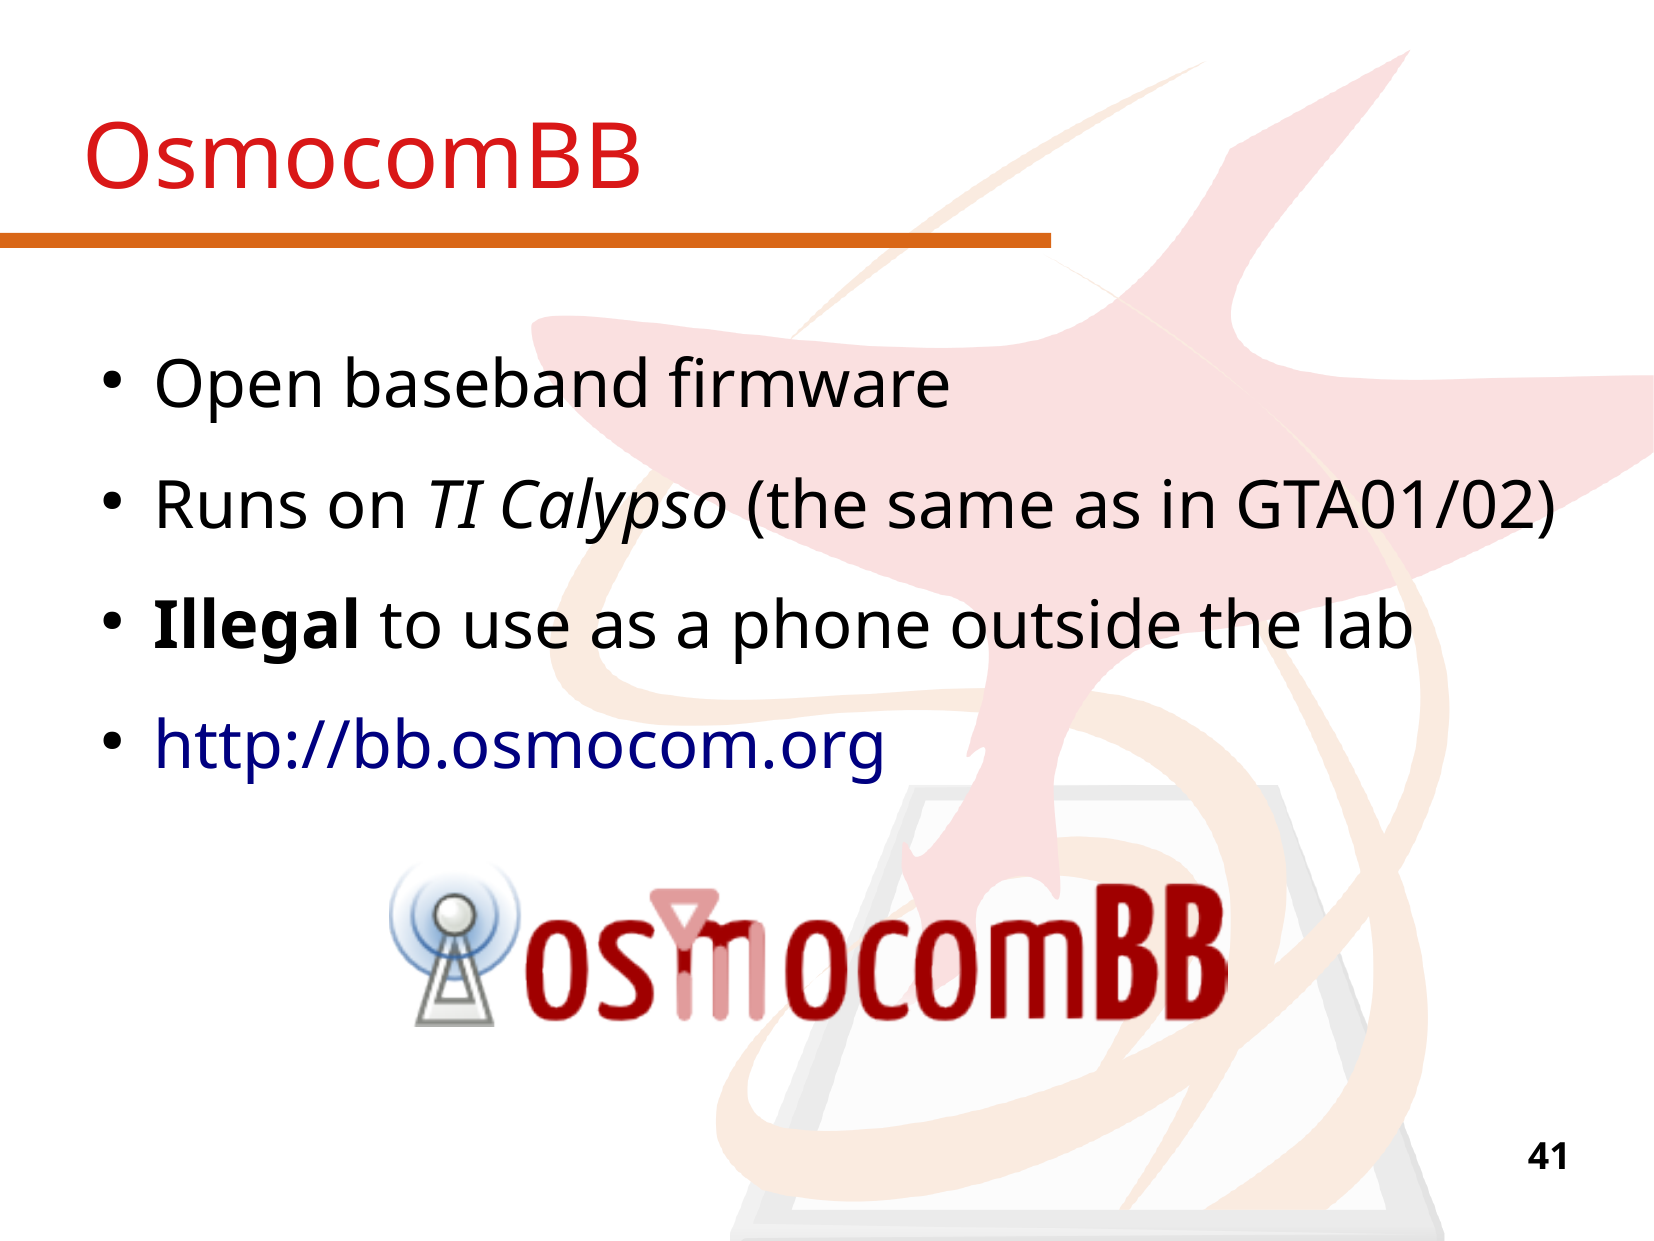

# OsmocomBB
Open baseband firmware
Runs on TI Calypso (the same as in GTA01/02)
Illegal to use as a phone outside the lab
http://bb.osmocom.org
41